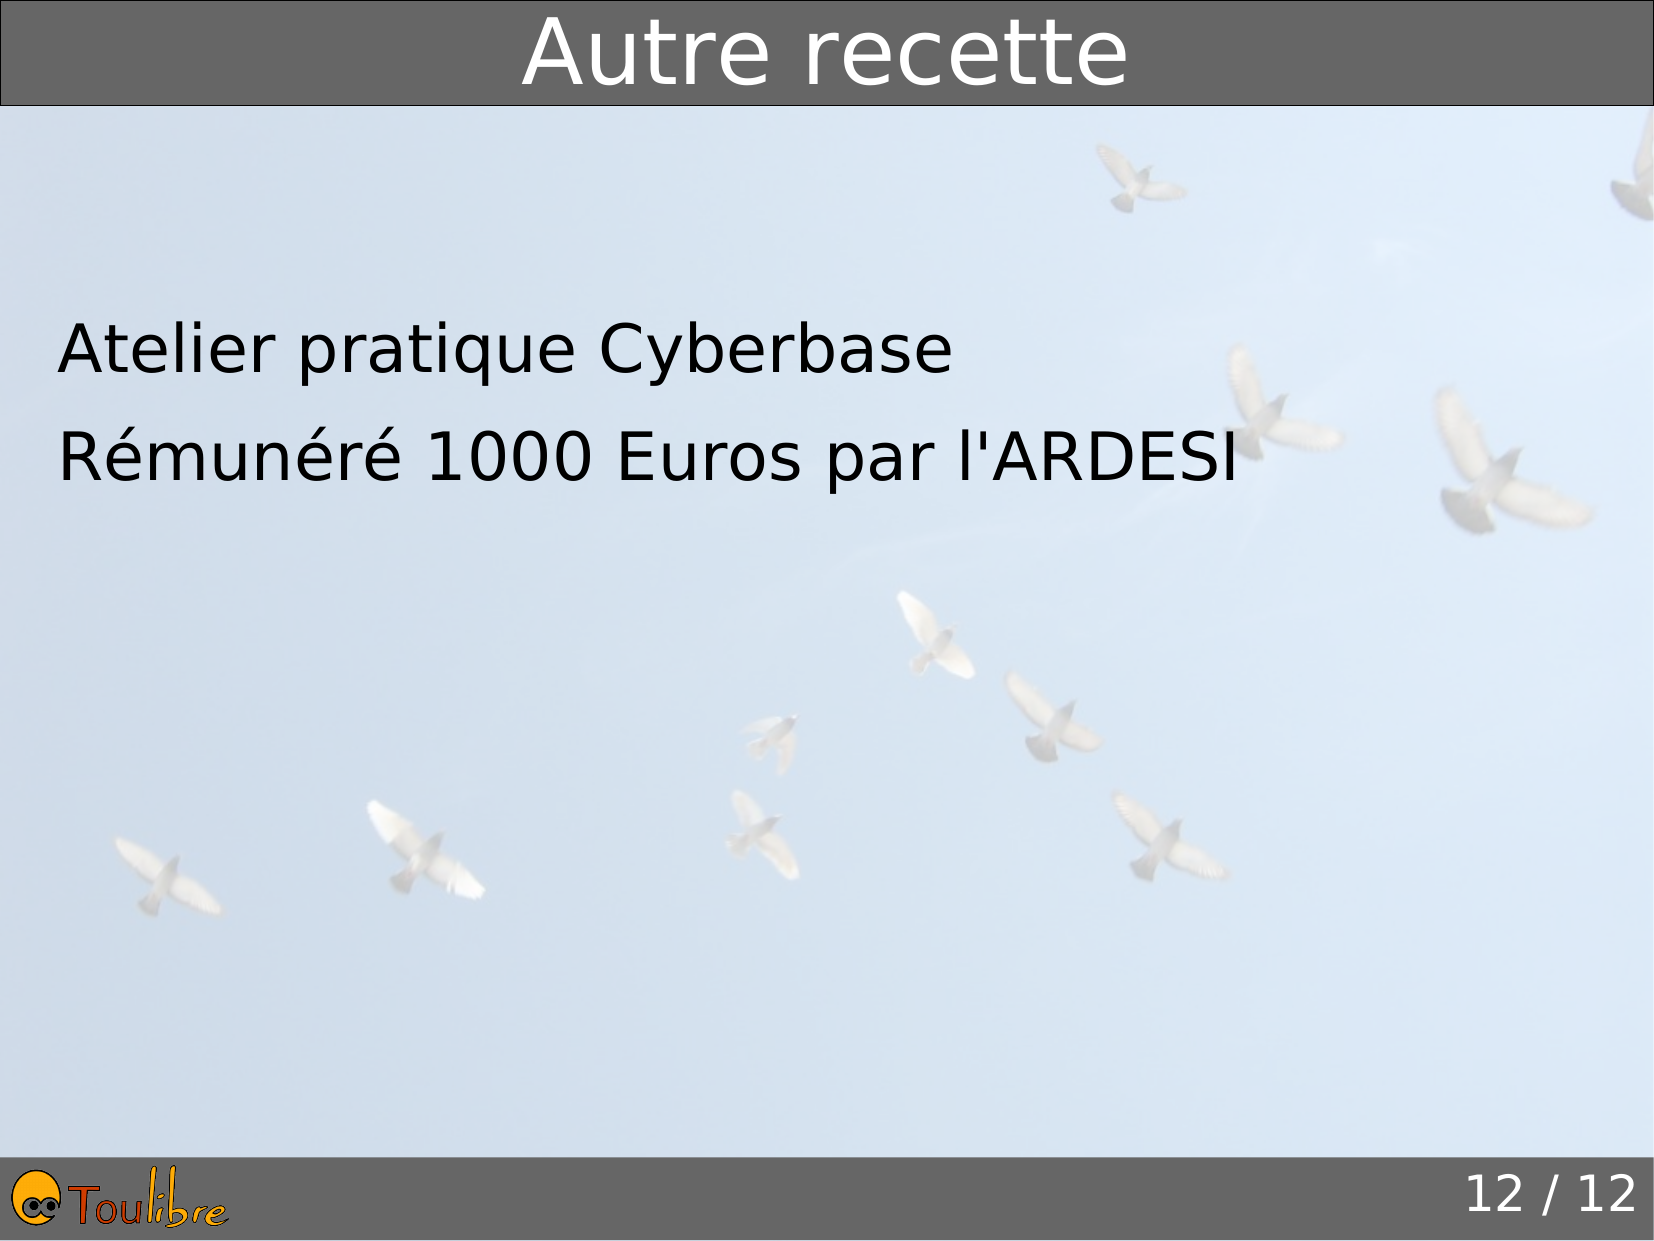

# Autre recette
Atelier pratique Cyberbase
Rémunéré 1000 Euros par l'ARDESI